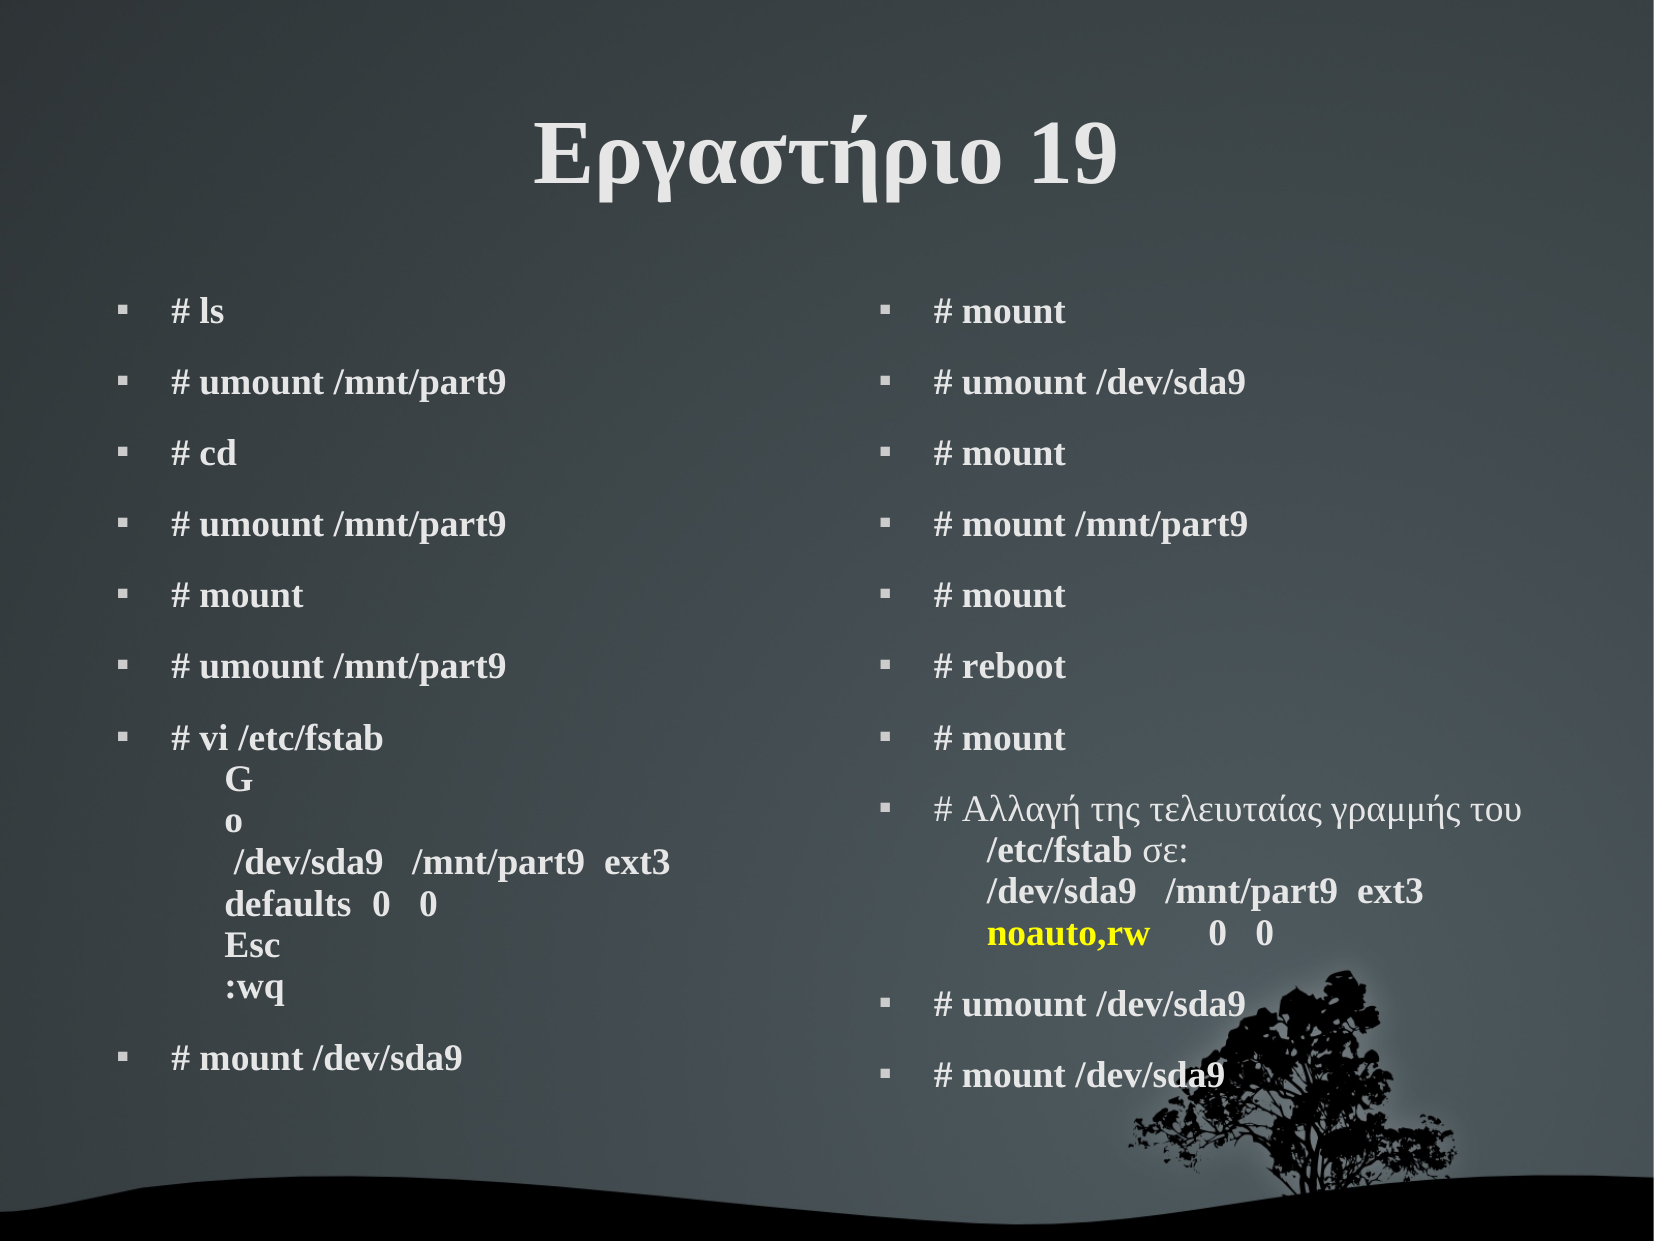

Εργαστήριο 19
# # ls
# umount /mnt/part9
# cd
# umount /mnt/part9
# mount
# umount /mnt/part9
# vi /etc/fstab G o /dev/sda9 /mnt/part9 ext3 defaults 	0 0 Esc :wq
# mount /dev/sda9
# mount
# umount /dev/sda9
# mount
# mount /mnt/part9
# mount
# reboot
# mount
# Αλλαγή της τελειυταίας γραμμής του /etc/fstab σε: /dev/sda9 /mnt/part9 ext3 noauto,rw 	0 0
# umount /dev/sda9
# mount /dev/sda9